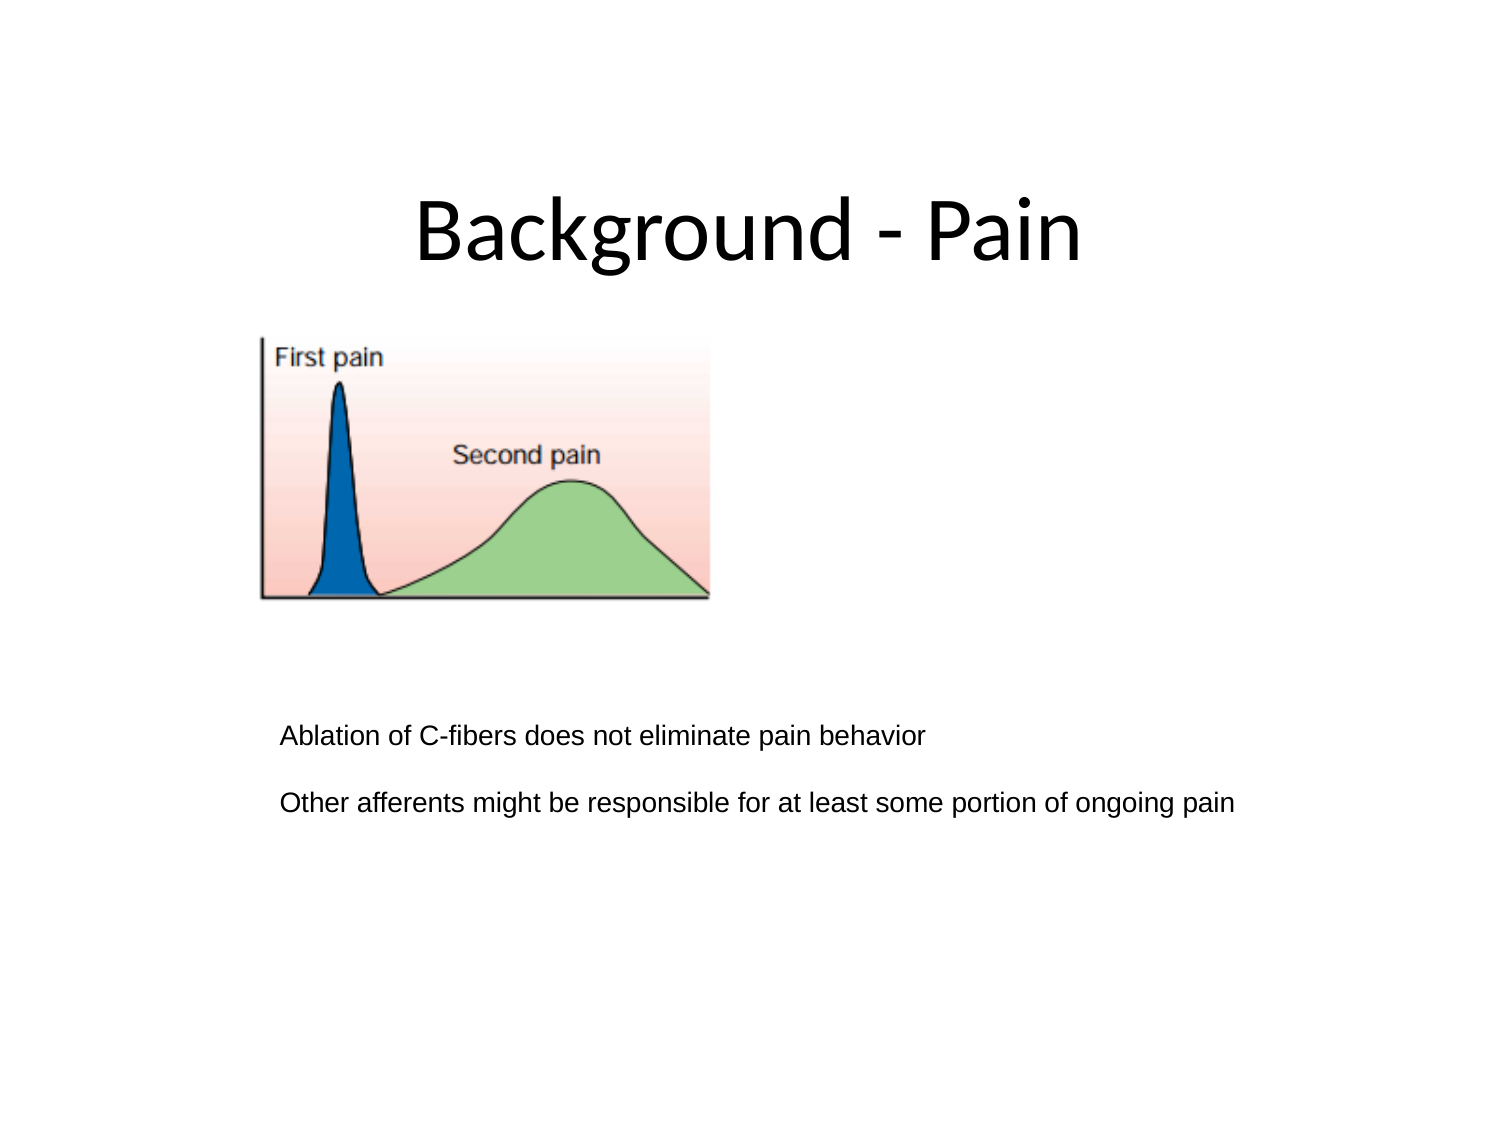

# Background - Pain
Ablation of C-fibers does not eliminate pain behavior
Other afferents might be responsible for at least some portion of ongoing pain